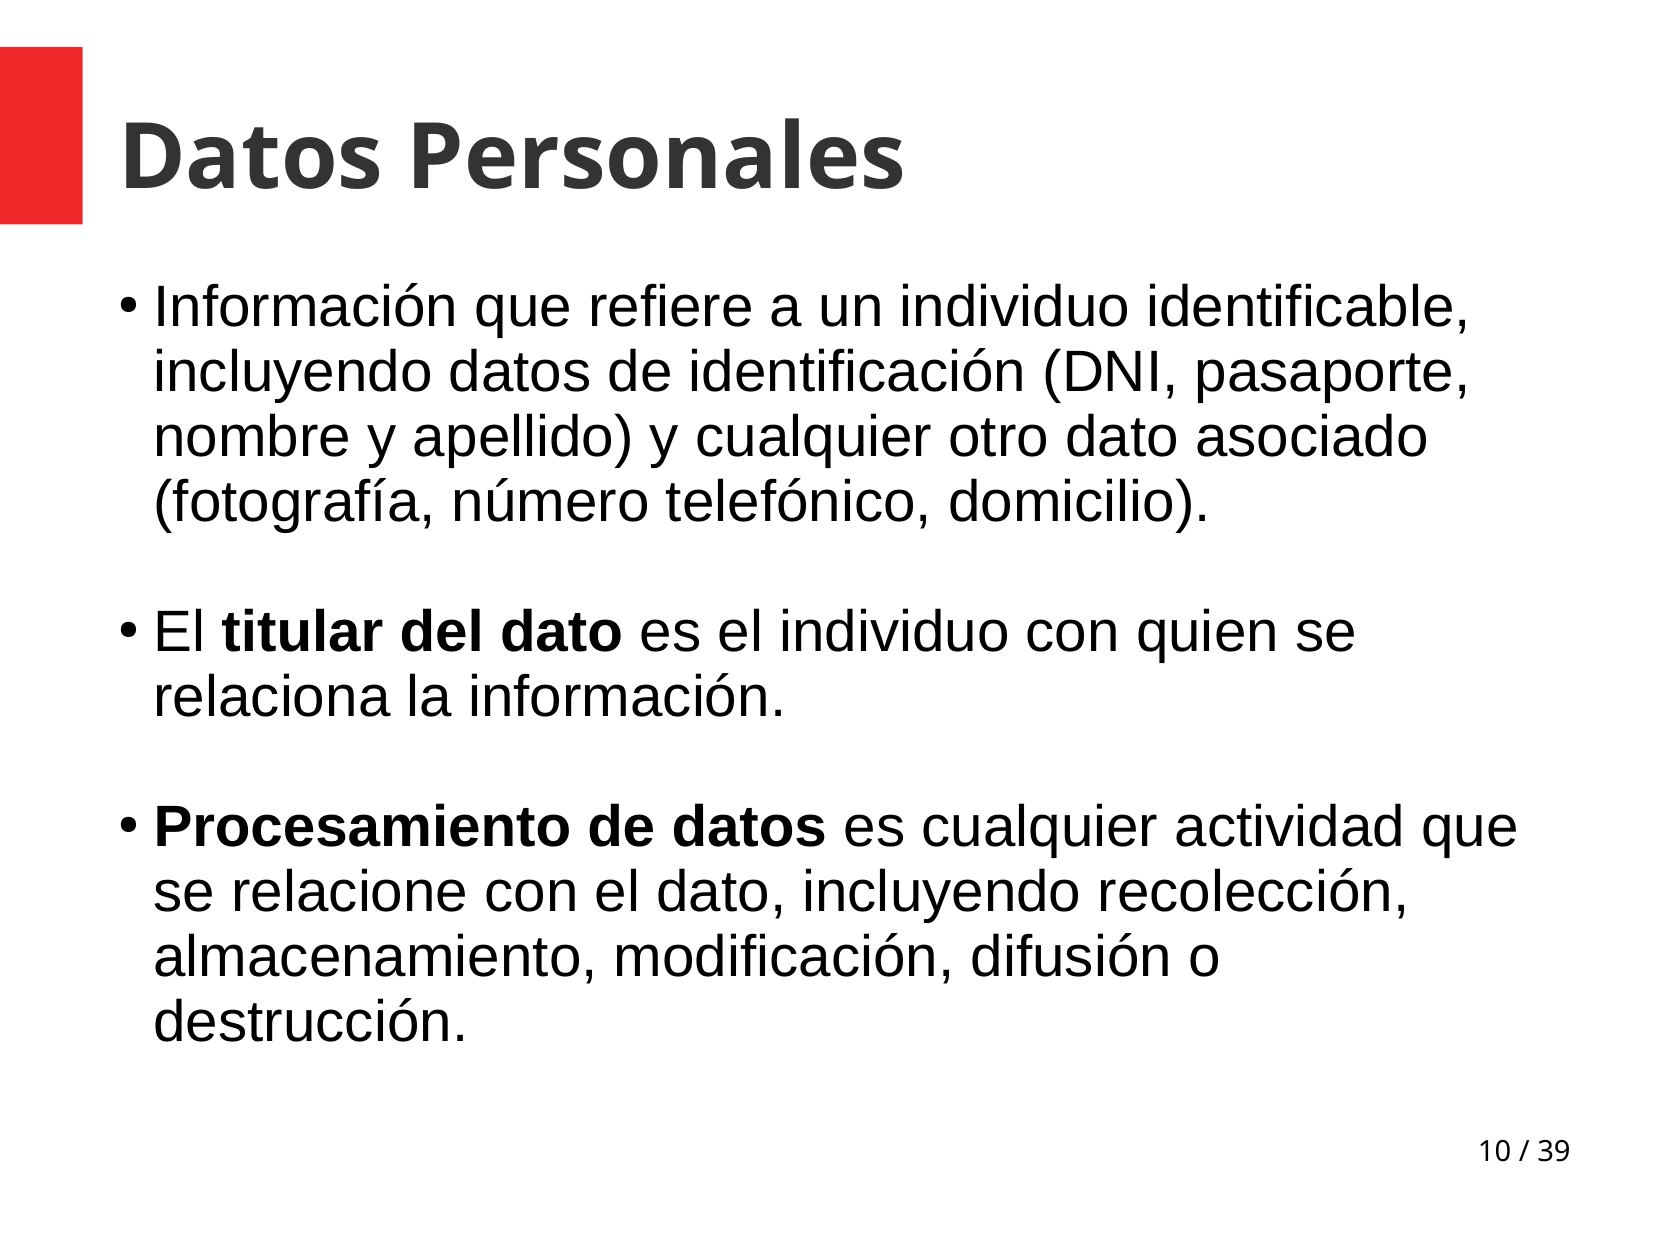

# Datos Personales
Información que refiere a un individuo identificable, incluyendo datos de identificación (DNI, pasaporte, nombre y apellido) y cualquier otro dato asociado (fotografía, número telefónico, domicilio).
El titular del dato es el individuo con quien se relaciona la información.
Procesamiento de datos es cualquier actividad que se relacione con el dato, incluyendo recolección, almacenamiento, modificación, difusión o destrucción.
10